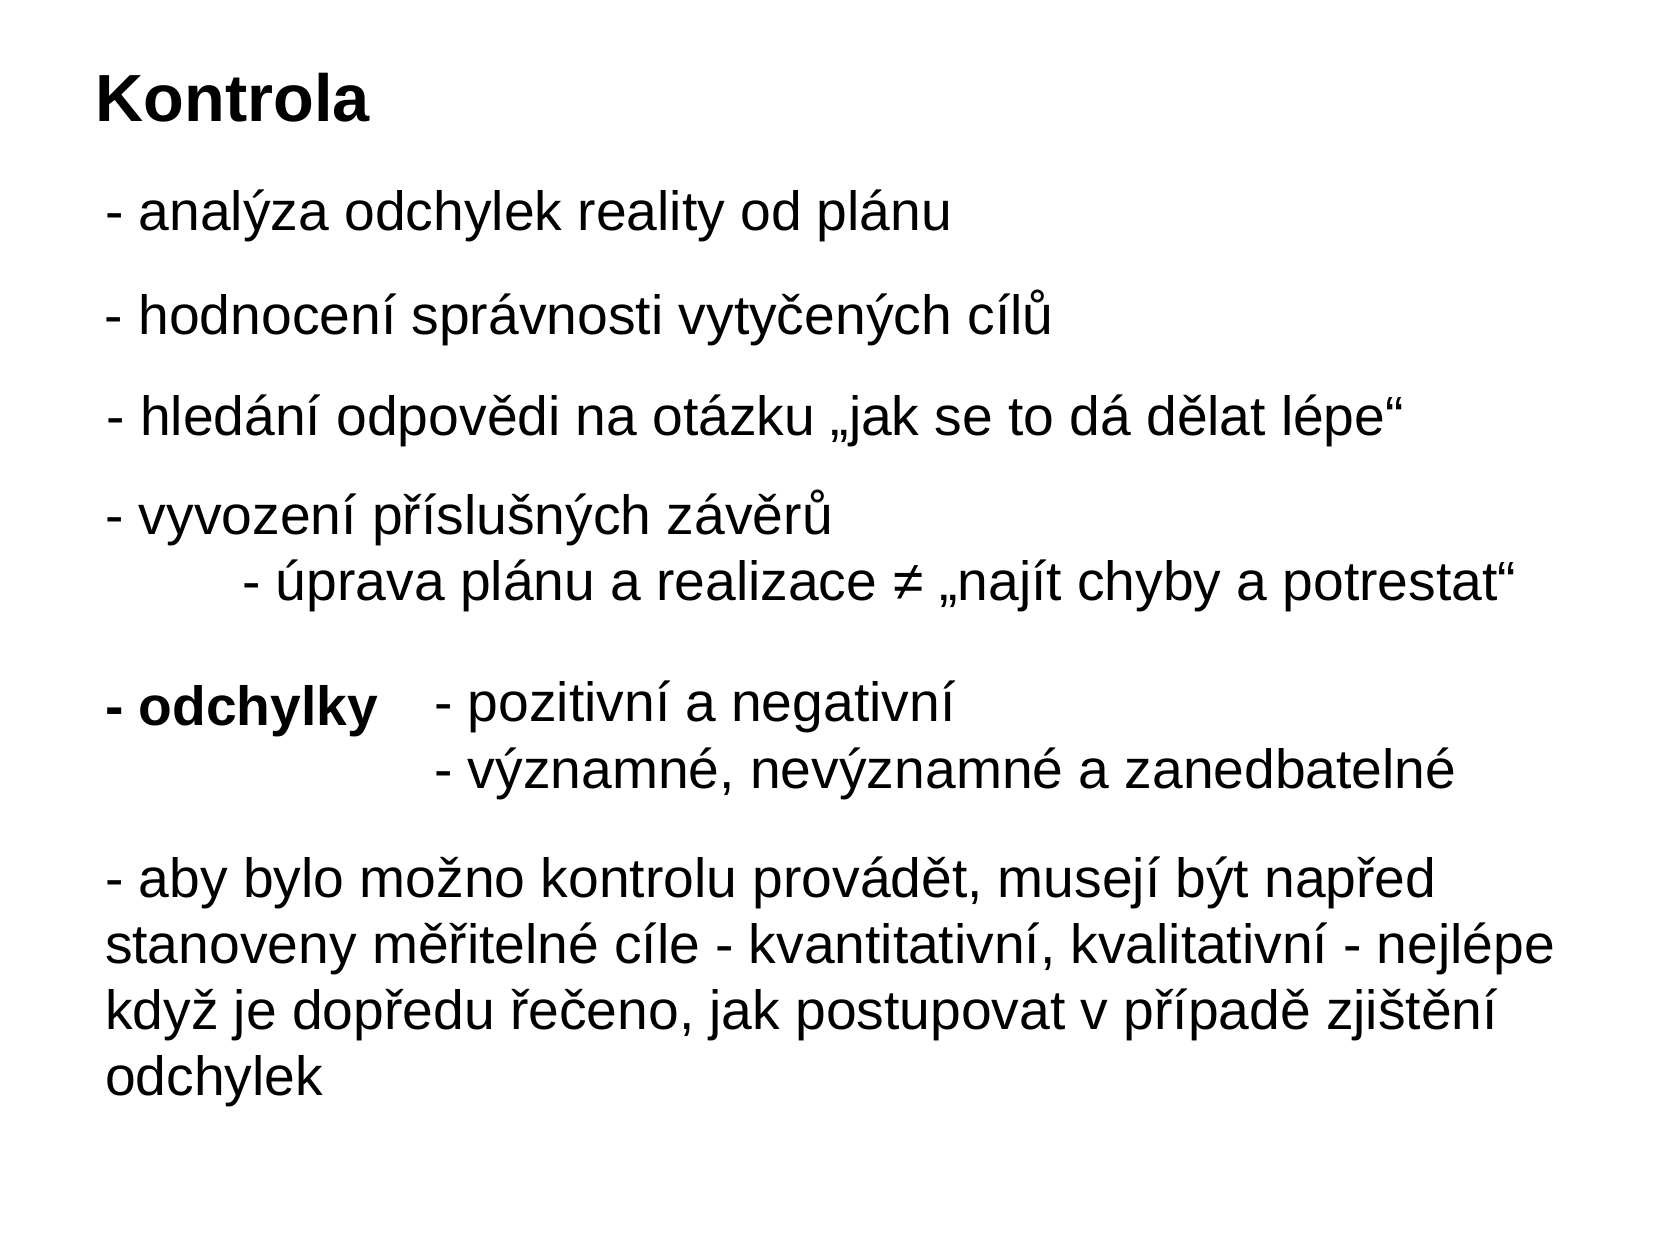

Kontrola
- analýza odchylek reality od plánu
- hodnocení správnosti vytyčených cílů
- hledání odpovědi na otázku „jak se to dá dělat lépe“
- vyvození příslušných závěrů
 - úprava plánu a realizace ≠ „najít chyby a potrestat“
- pozitivní a negativní
- významné, nevýznamné a zanedbatelné
- odchylky
- aby bylo možno kontrolu provádět, musejí být napřed stanoveny měřitelné cíle - kvantitativní, kvalitativní - nejlépe když je dopředu řečeno, jak postupovat v případě zjištění odchylek